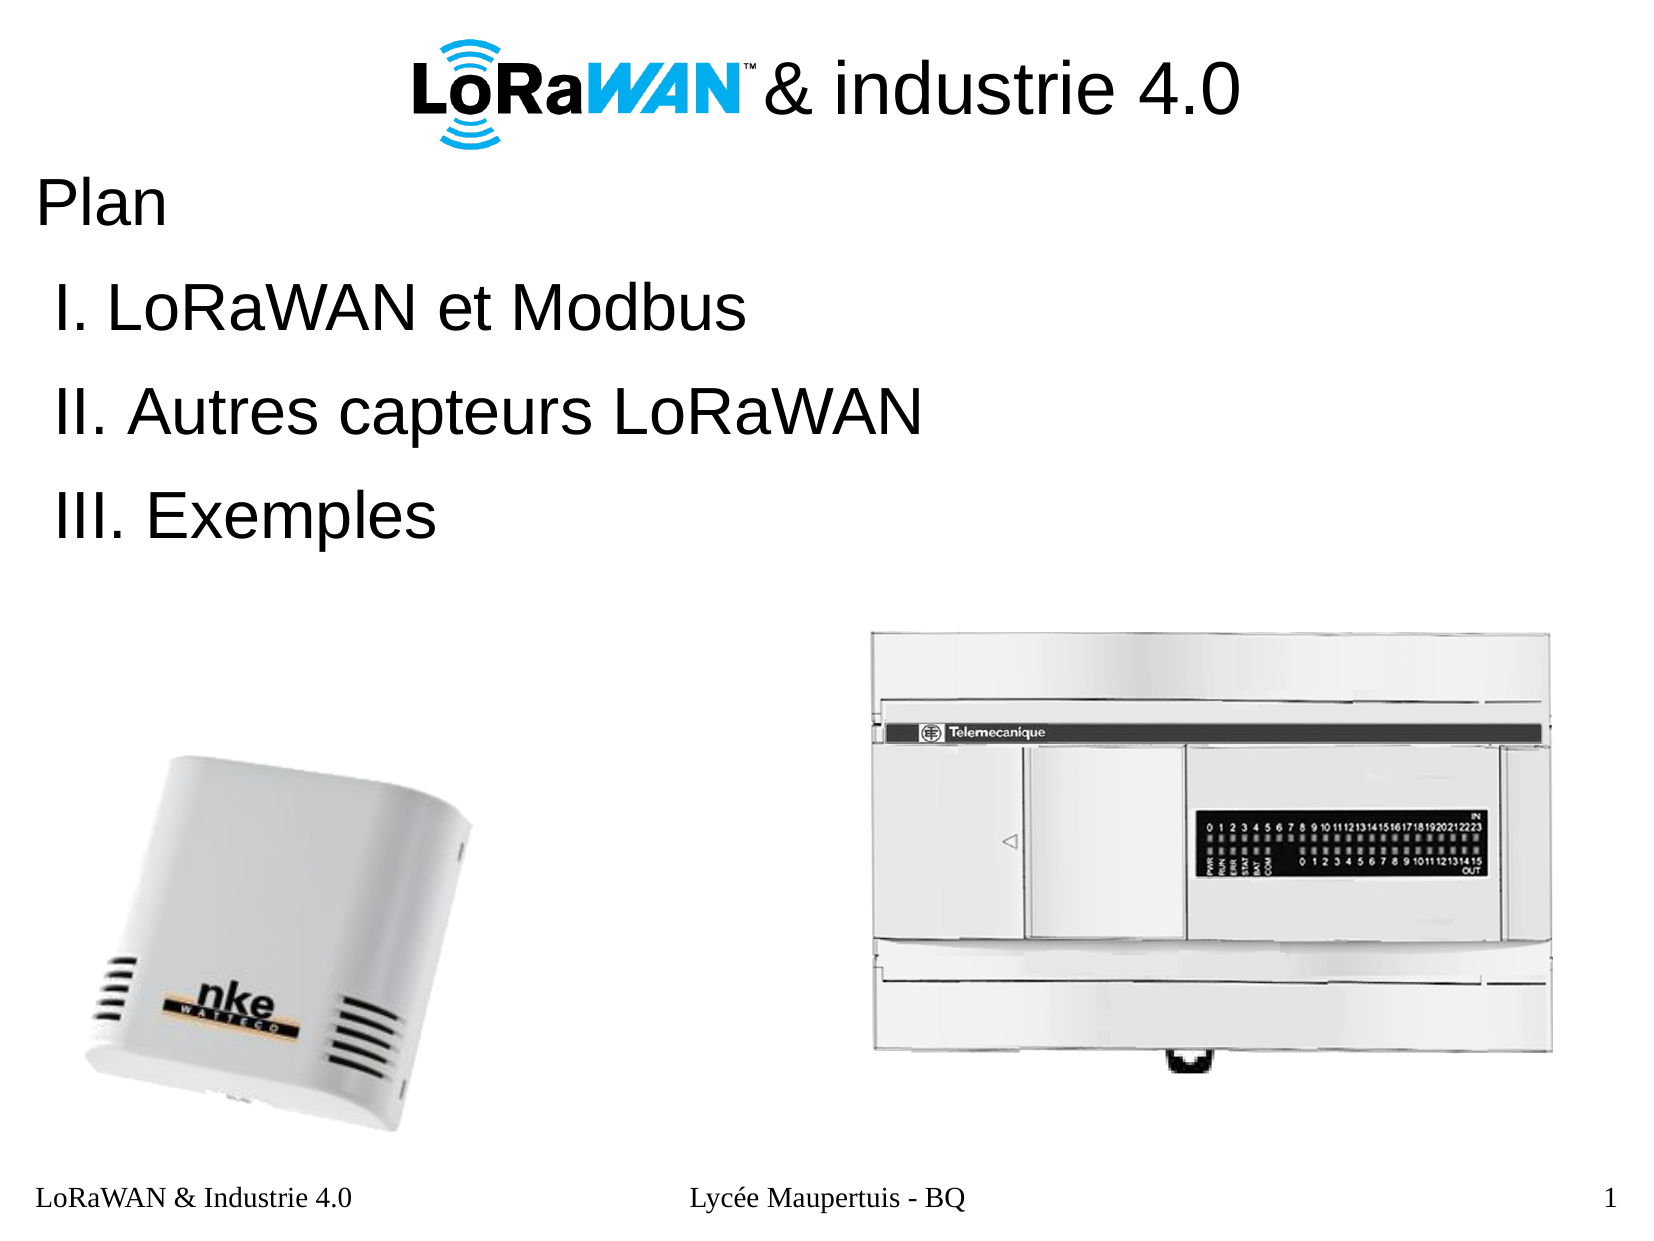

# & industrie 4.0
Plan
LoRaWAN et Modbus
 Autres capteurs LoRaWAN
 Exemples
LoRaWAN & Industrie 4.0
Lycée Maupertuis - BQ
1